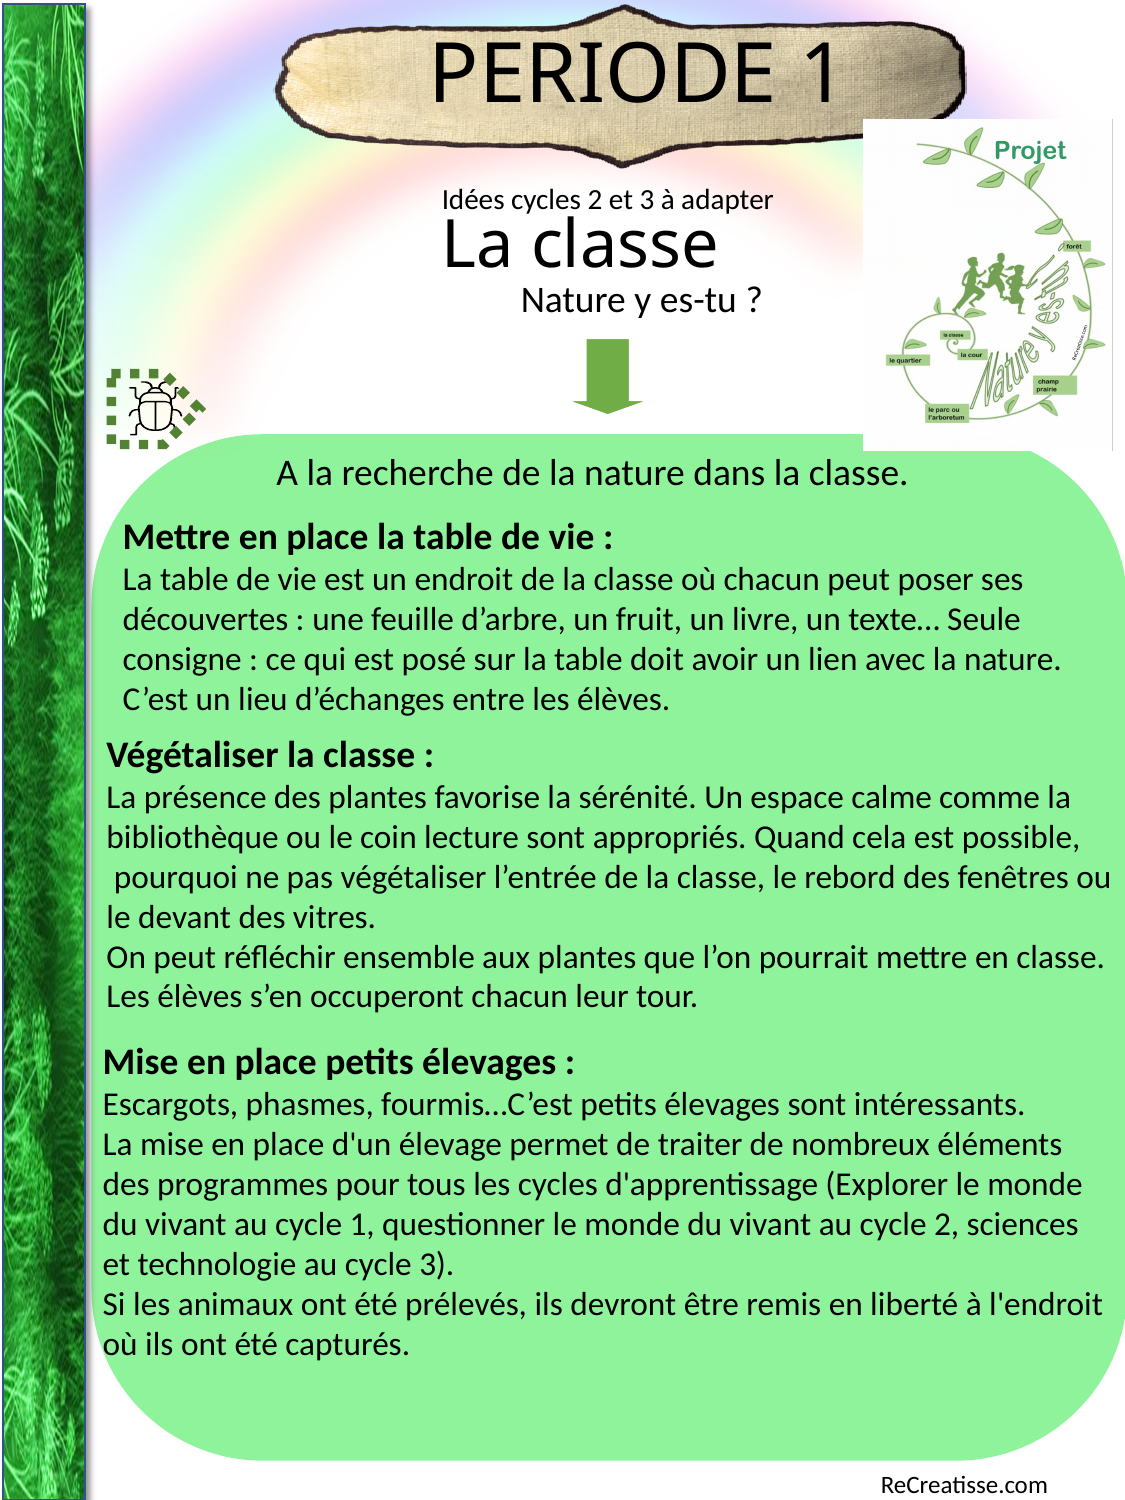

PERIODE 1
Idées cycles 2 et 3 à adapter
La classe
Nature y es-tu ?
A la recherche de la nature dans la classe.
Mettre en place la table de vie :
La table de vie est un endroit de la classe où chacun peut poser ses
découvertes : une feuille d’arbre, un fruit, un livre, un texte… Seule consigne : ce qui est posé sur la table doit avoir un lien avec la nature.
C’est un lieu d’échanges entre les élèves.
Végétaliser la classe
Végétaliser la classe :
La présence des plantes favorise la sérénité. Un espace calme comme la
bibliothèque ou le coin lecture sont appropriés. Quand cela est possible,
 pourquoi ne pas végétaliser l’entrée de la classe, le rebord des fenêtres ou
le devant des vitres.
On peut réfléchir ensemble aux plantes que l’on pourrait mettre en classe.
Les élèves s’en occuperont chacun leur tour.
Mise en place petits élevages :
Escargots, phasmes, fourmis…C’est petits élevages sont intéressants.
La mise en place d'un élevage permet de traiter de nombreux éléments des programmes pour tous les cycles d'apprentissage (Explorer le monde du vivant au cycle 1, questionner le monde du vivant au cycle 2, sciences et technologie au cycle 3).
Si les animaux ont été prélevés, ils devront être remis en liberté à l'endroit où ils ont été capturés.
Table de vie
Mise en place élevages
(escargots – phasmes….)
ReCreatisse.com